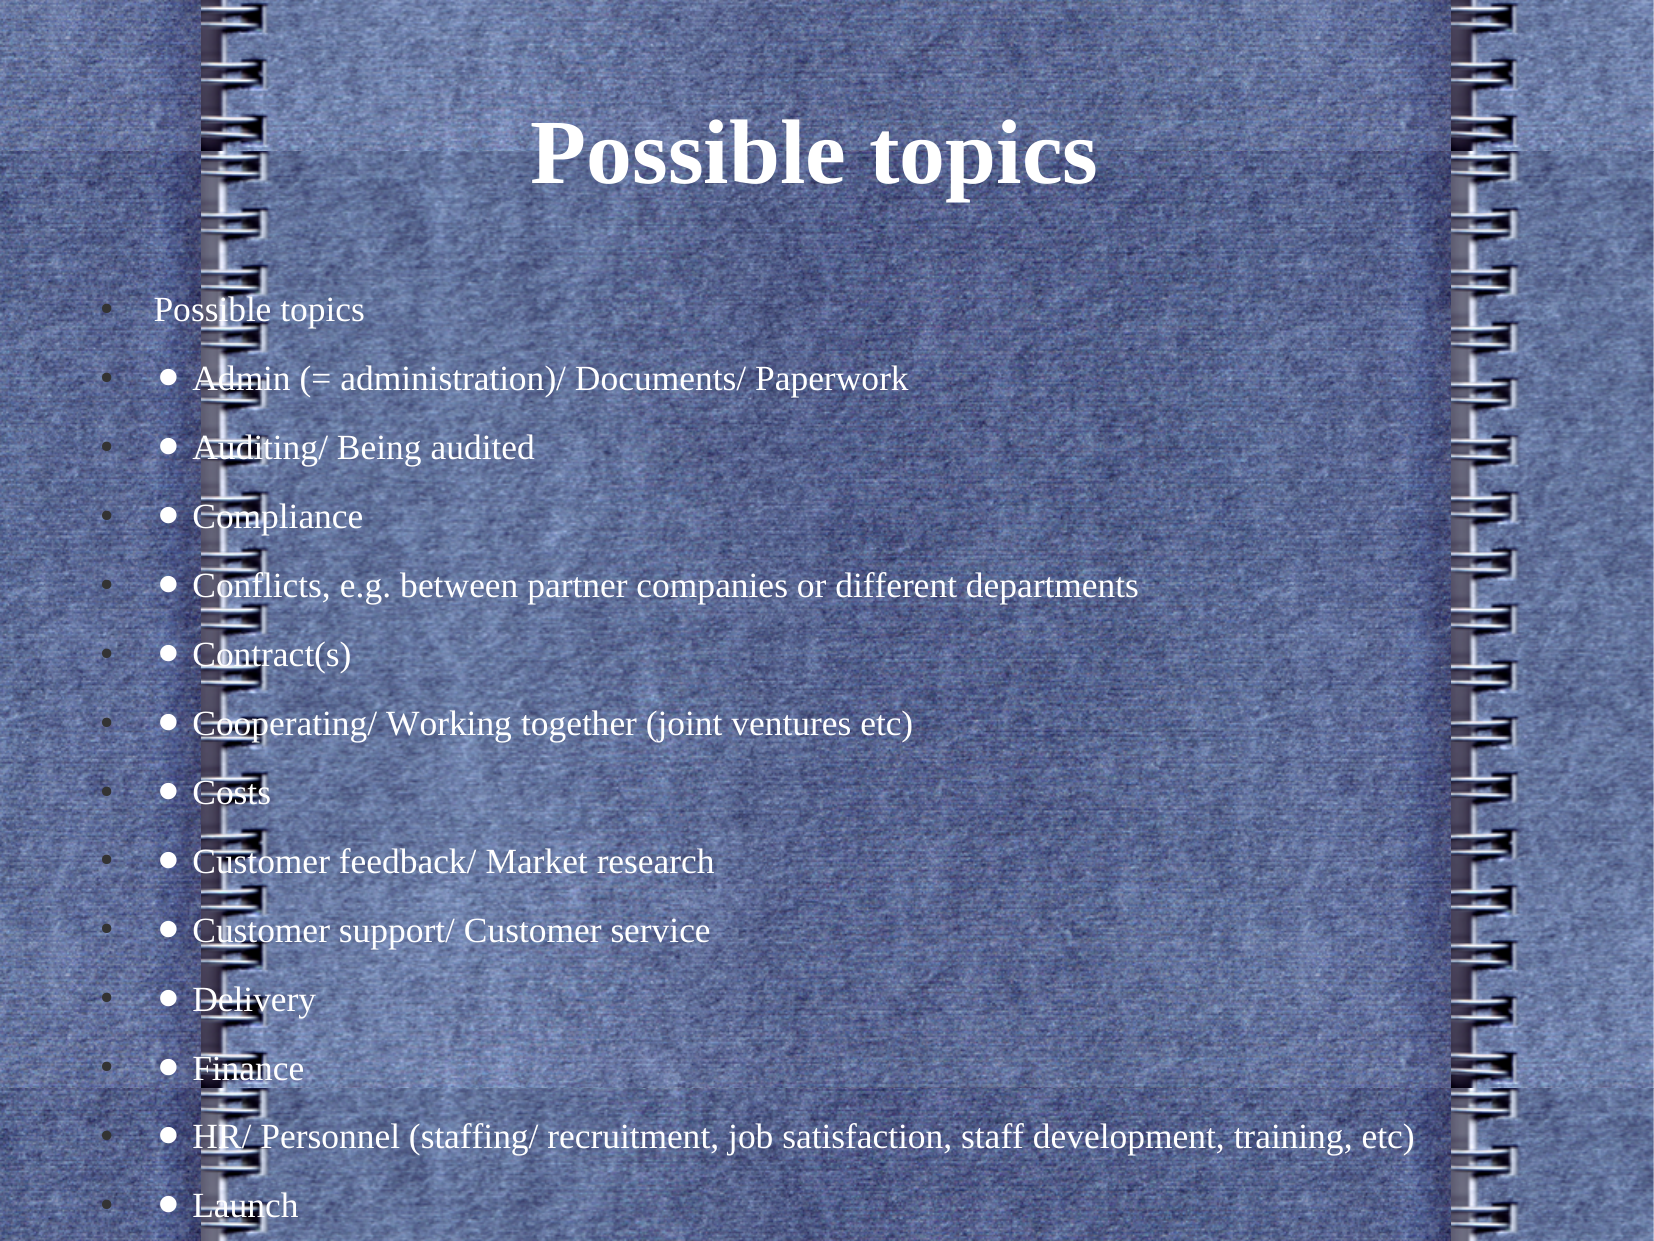

# Possible topics
Possible topics
⚫ Admin (= administration)/ Documents/ Paperwork
⚫ Auditing/ Being audited
⚫ Compliance
⚫ Conflicts, e.g. between partner companies or different departments
⚫ Contract(s)
⚫ Cooperating/ Working together (joint ventures etc)
⚫ Costs
⚫ Customer feedback/ Market research
⚫ Customer support/ Customer service
⚫ Delivery
⚫ Finance
⚫ HR/ Personnel (staffing/ recruitment, job satisfaction, staff development, training, etc)
⚫ Launch